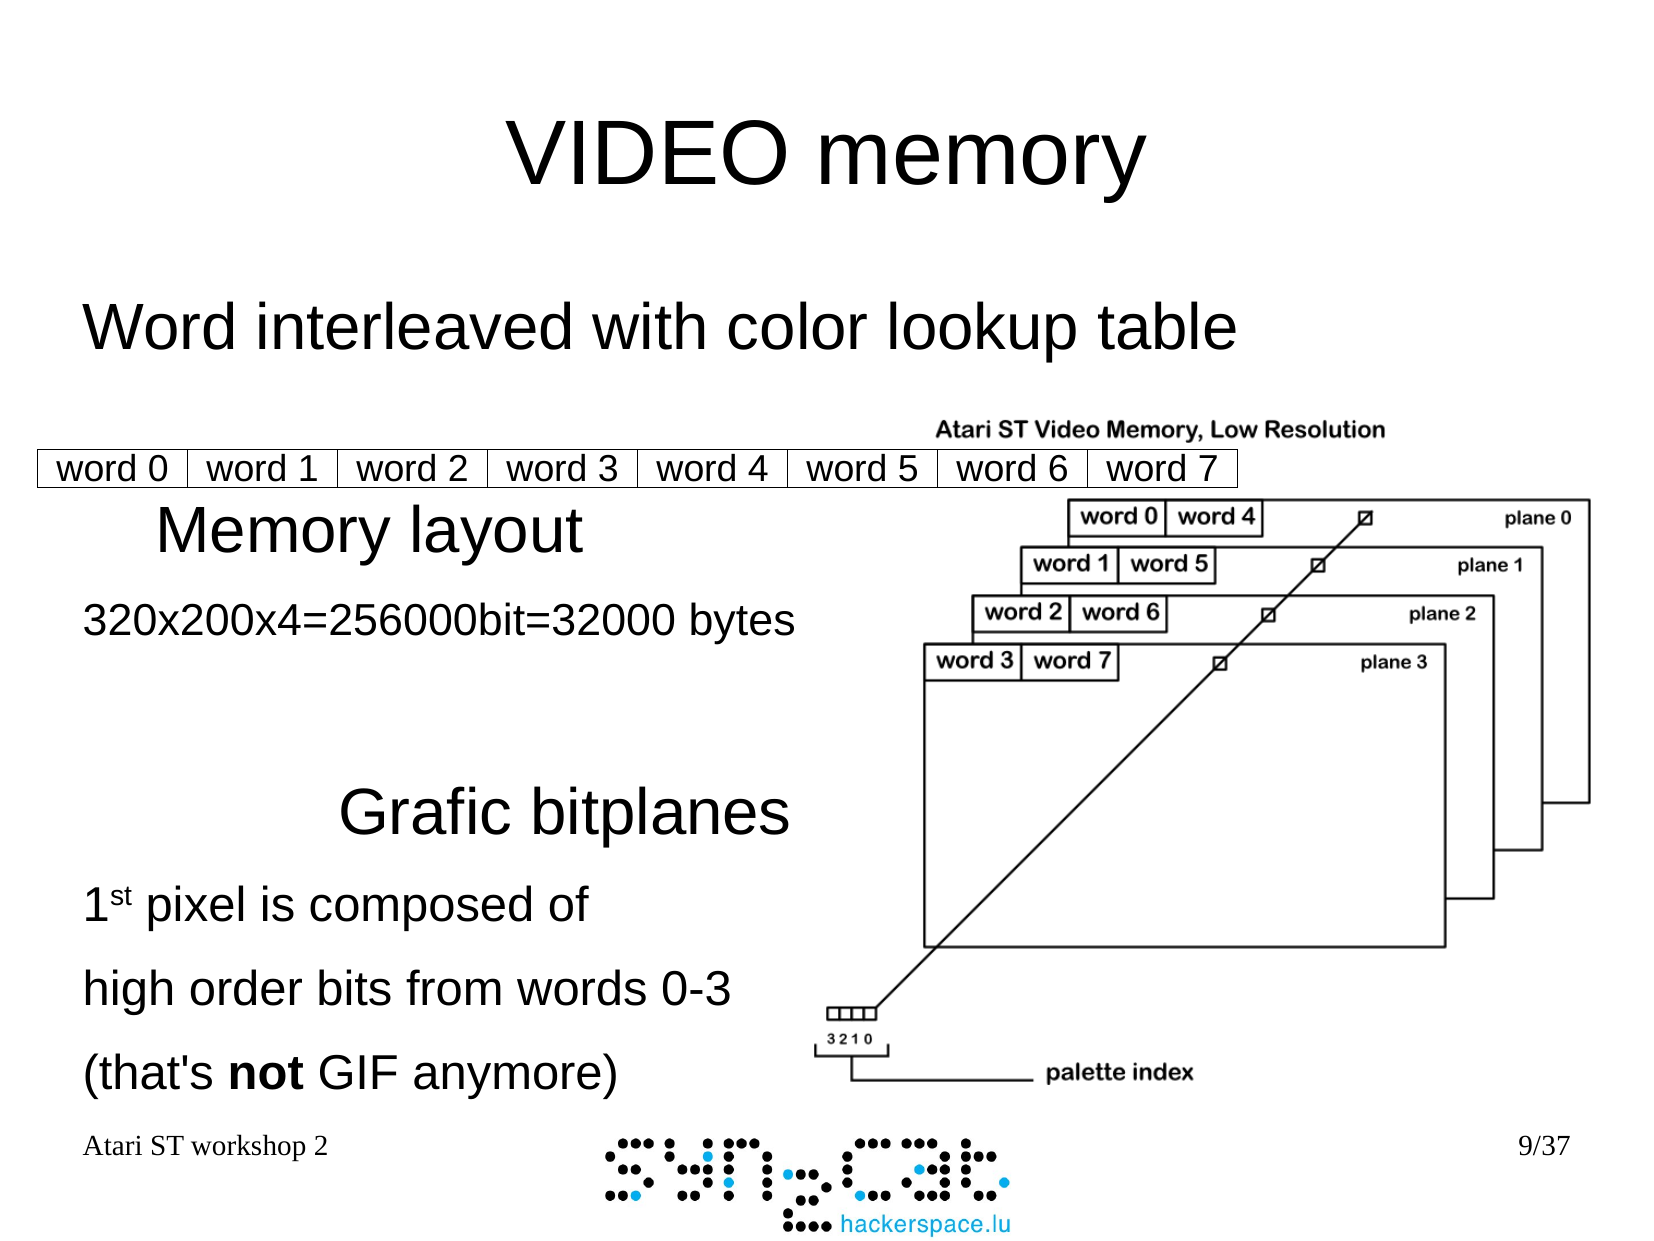

# VIDEO memory
Word interleaved with color lookup table
 Memory layout
320x200x4=256000bit=32000 bytes
 Grafic bitplanes
1st pixel is composed of
high order bits from words 0-3
(that's not GIF anymore)
word 0
word 1
word 2
word 3
word 4
word 5
word 6
word 7
9